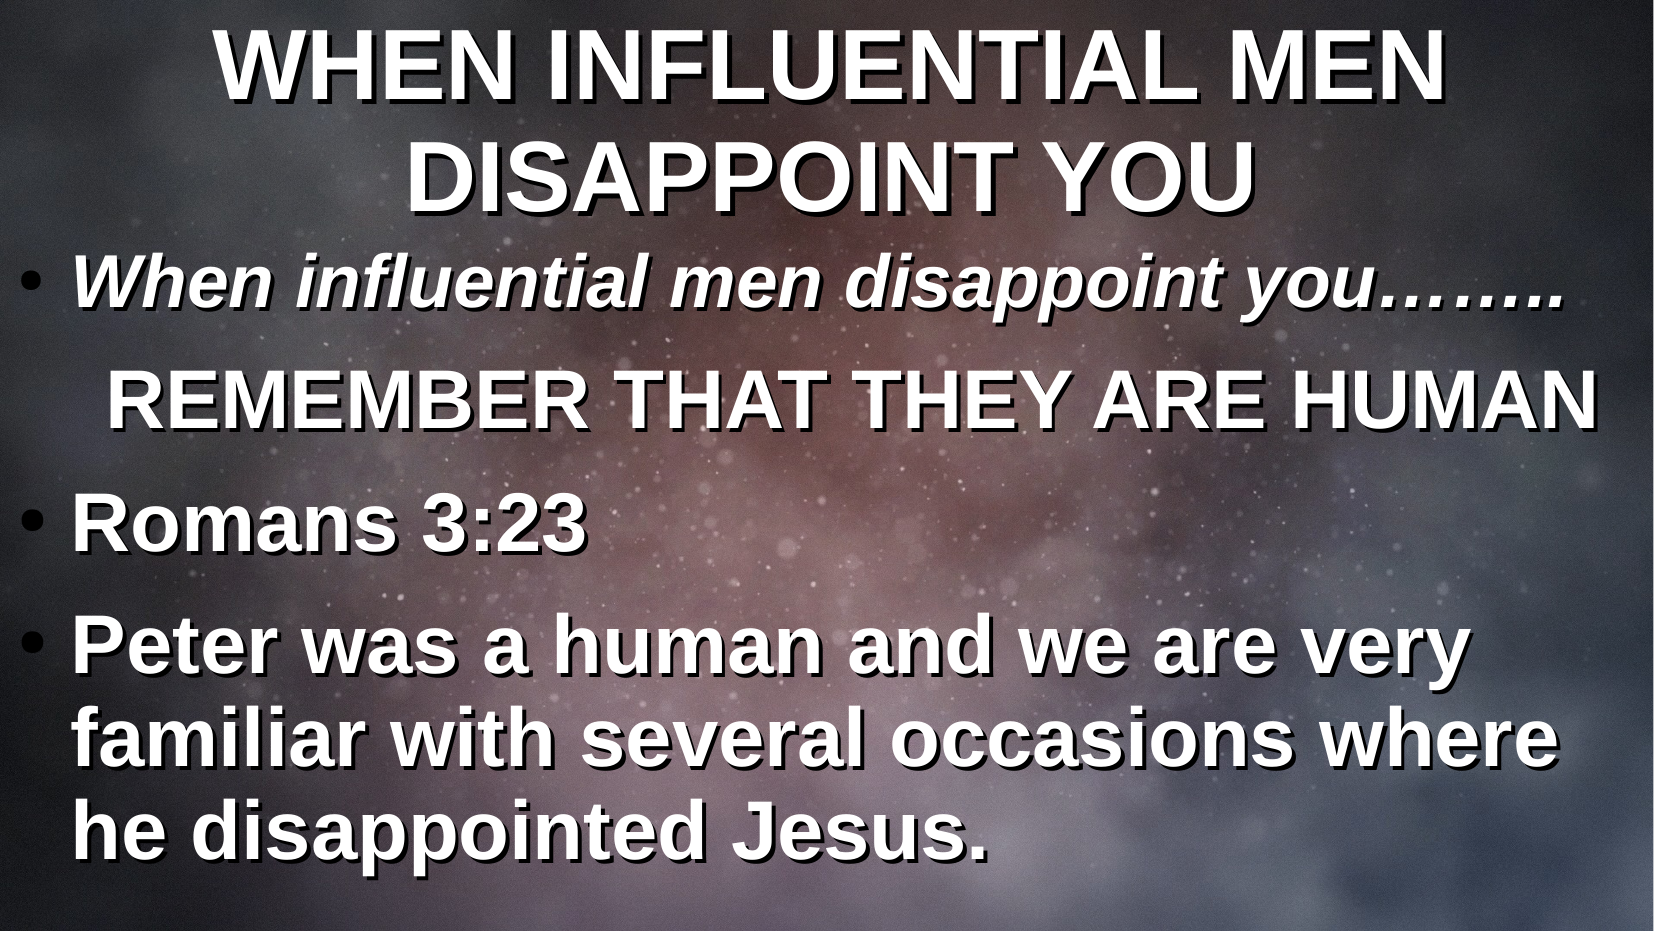

# WHEN INFLUENTIAL MEN DISAPPOINT YOU
When influential men disappoint you……..
REMEMBER THAT THEY ARE HUMAN
Romans 3:23
Peter was a human and we are very familiar with several occasions where he disappointed Jesus.